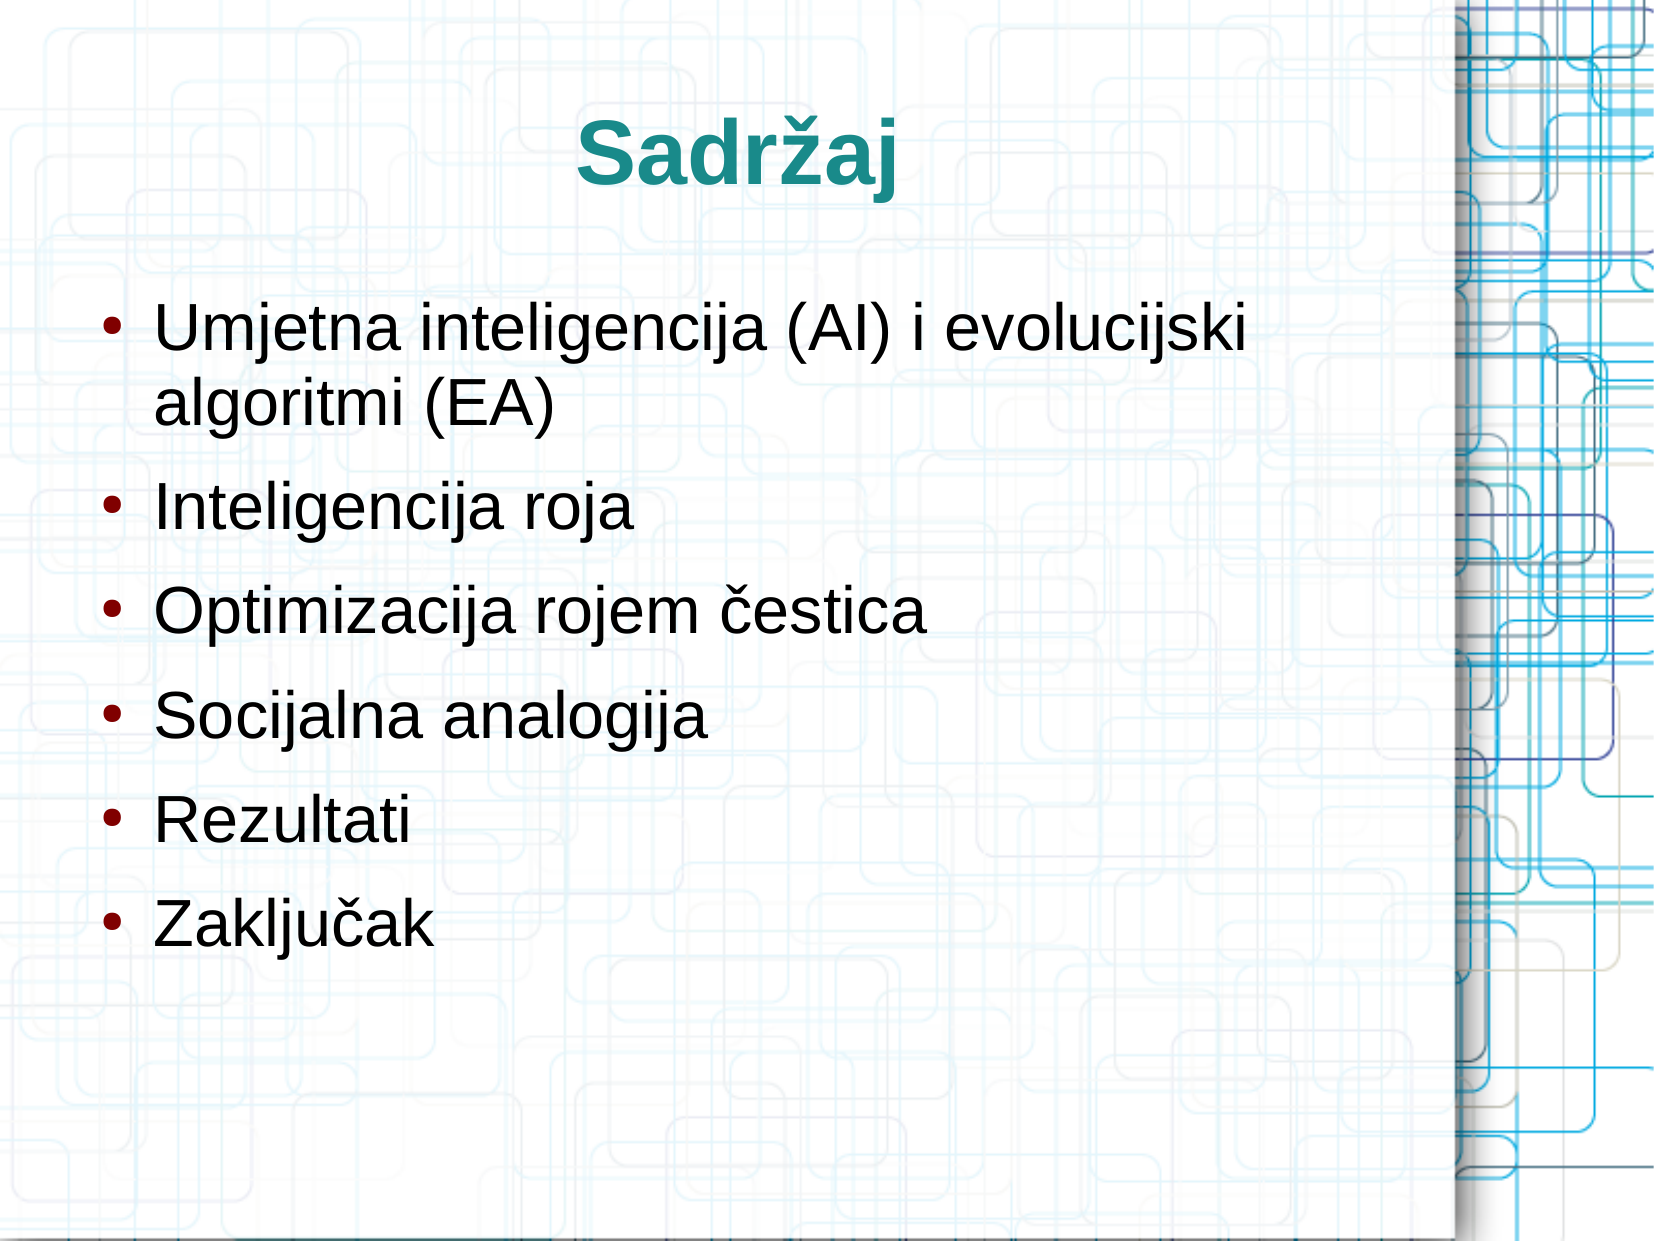

# Sadržaj
Umjetna inteligencija (AI) i evolucijski algoritmi (EA)
Inteligencija roja
Optimizacija rojem čestica
Socijalna analogija
Rezultati
Zaključak